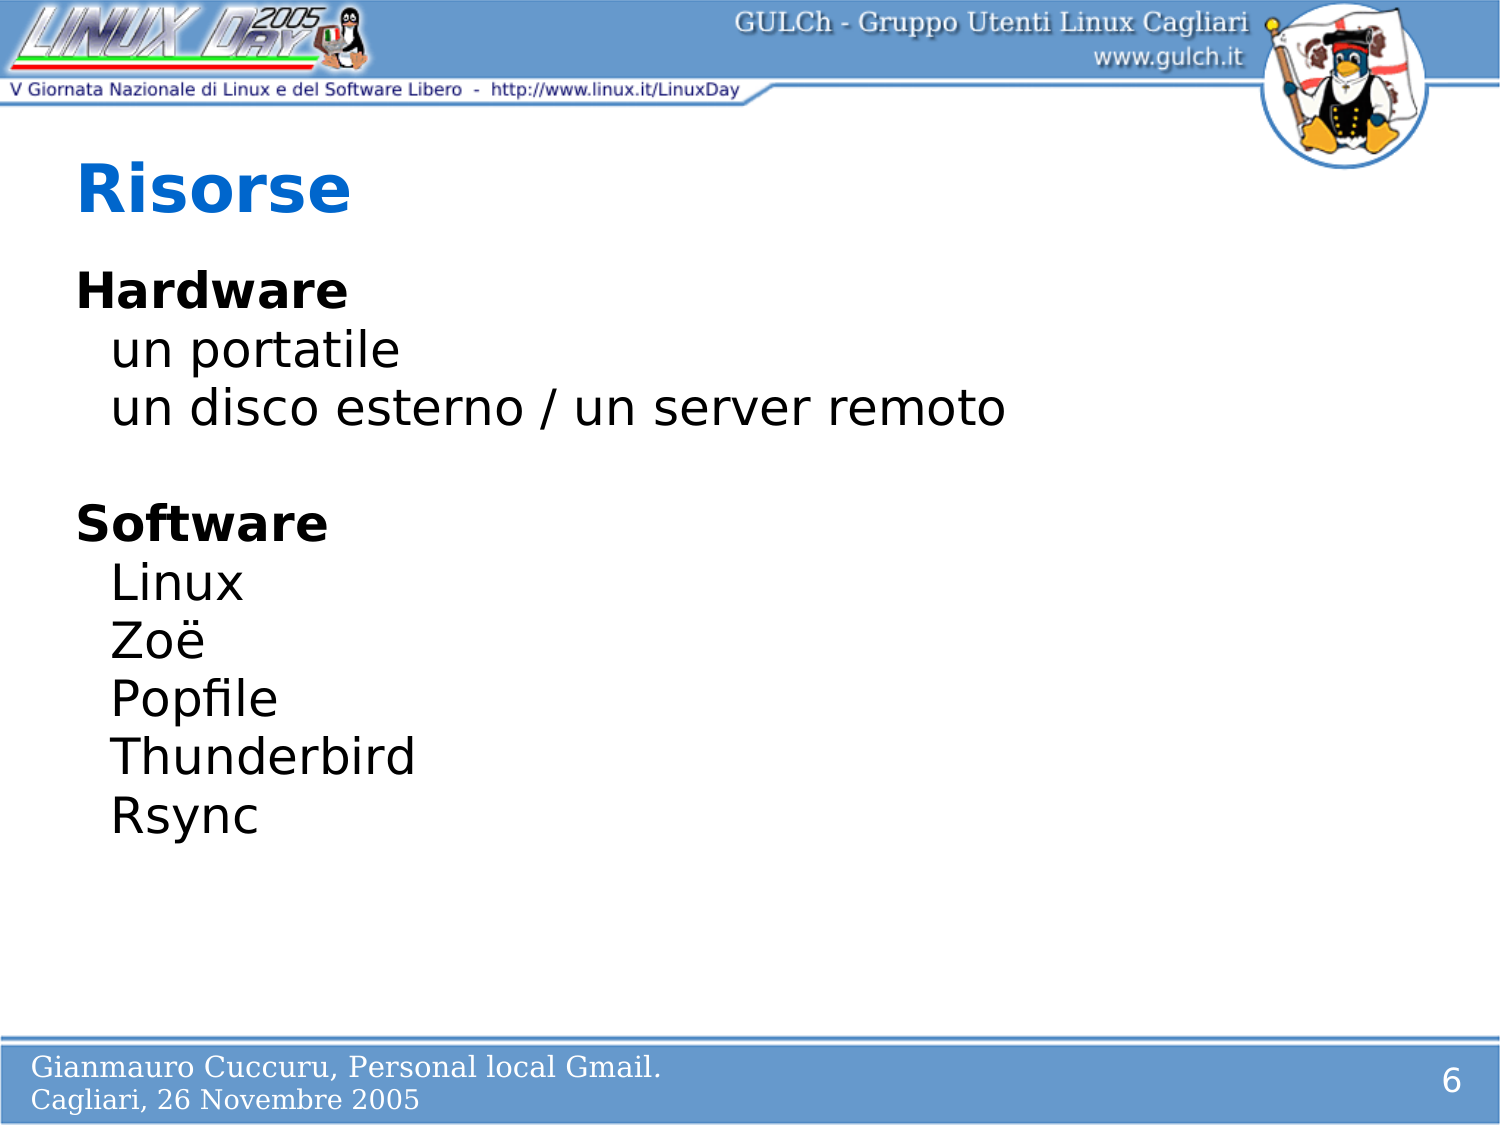

Risorse
Hardware
un portatile
un disco esterno / un server remoto
Software
Linux
Zoë
Popfile
Thunderbird
Rsync